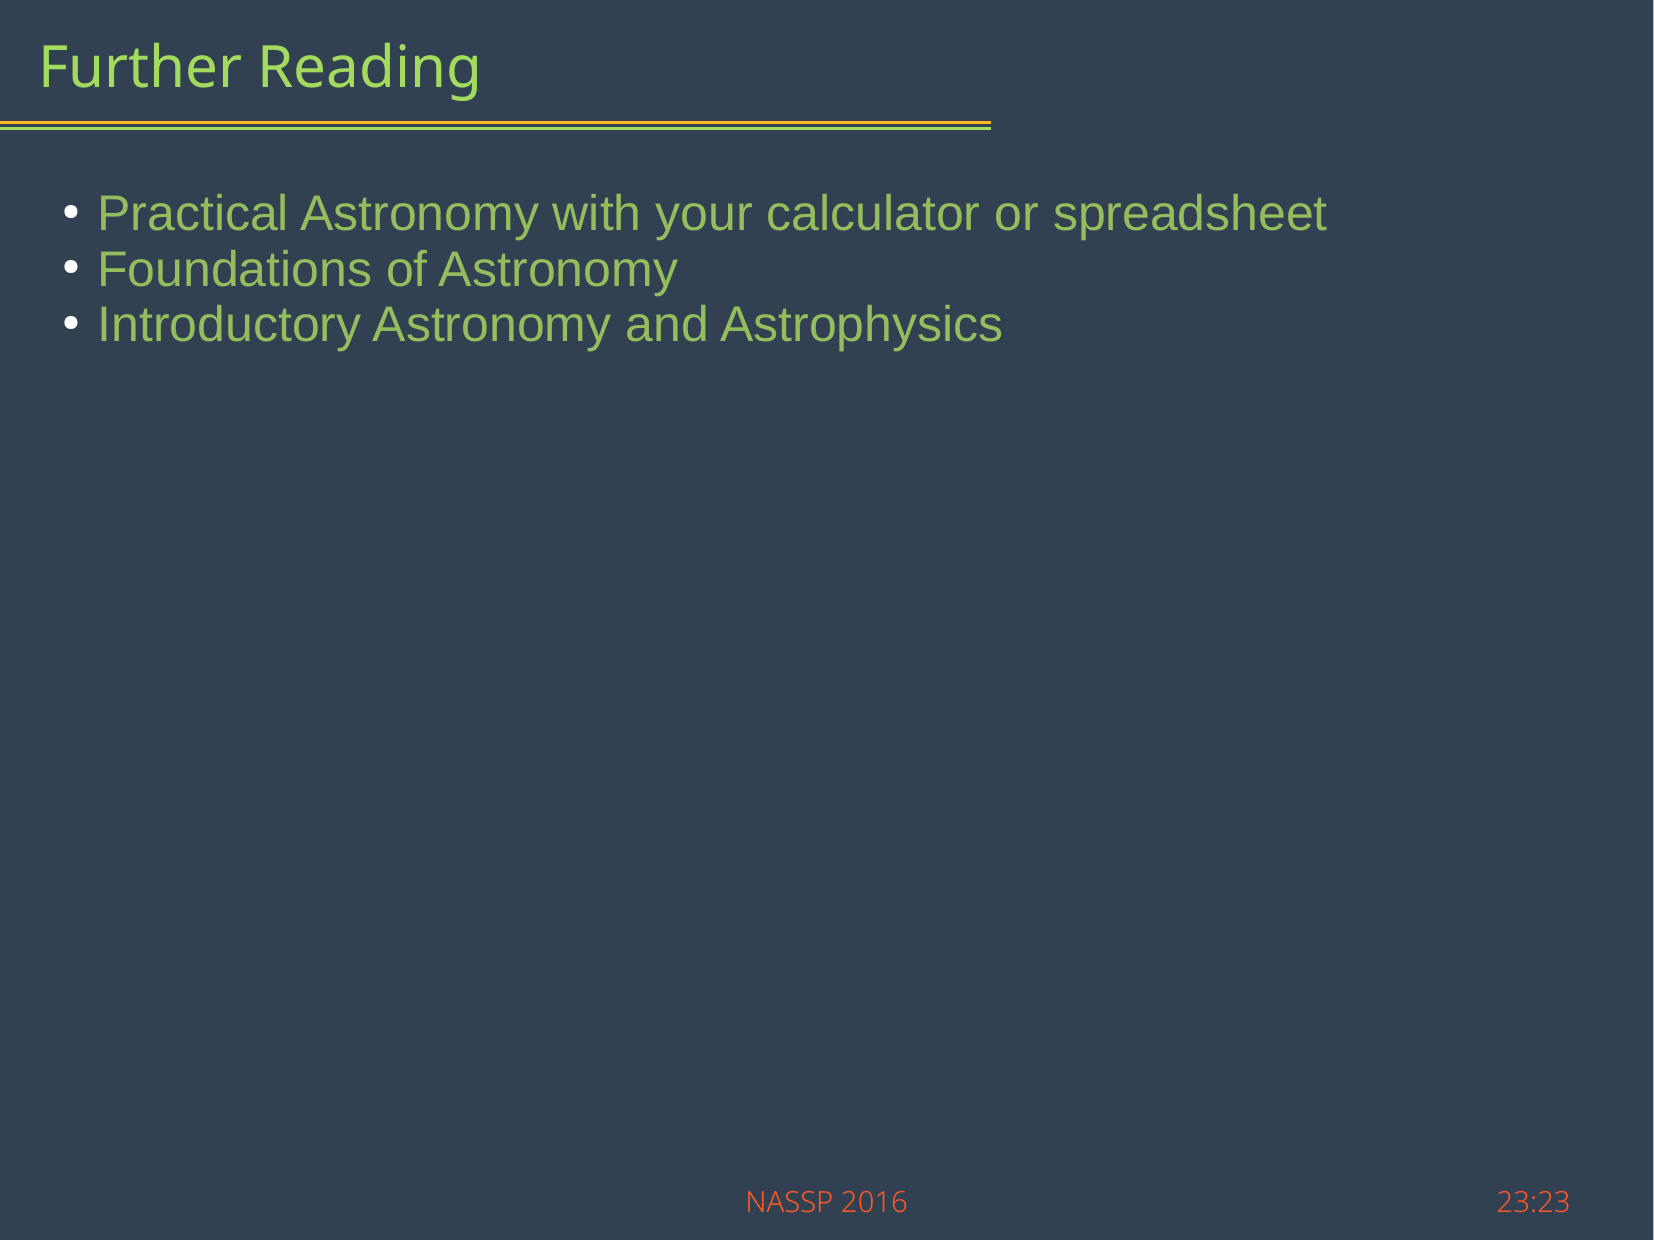

[Title of light page]
Further Reading
Practical Astronomy with your calculator or spreadsheet
Foundations of Astronomy
Introductory Astronomy and Astrophysics
NASSP 2016
23